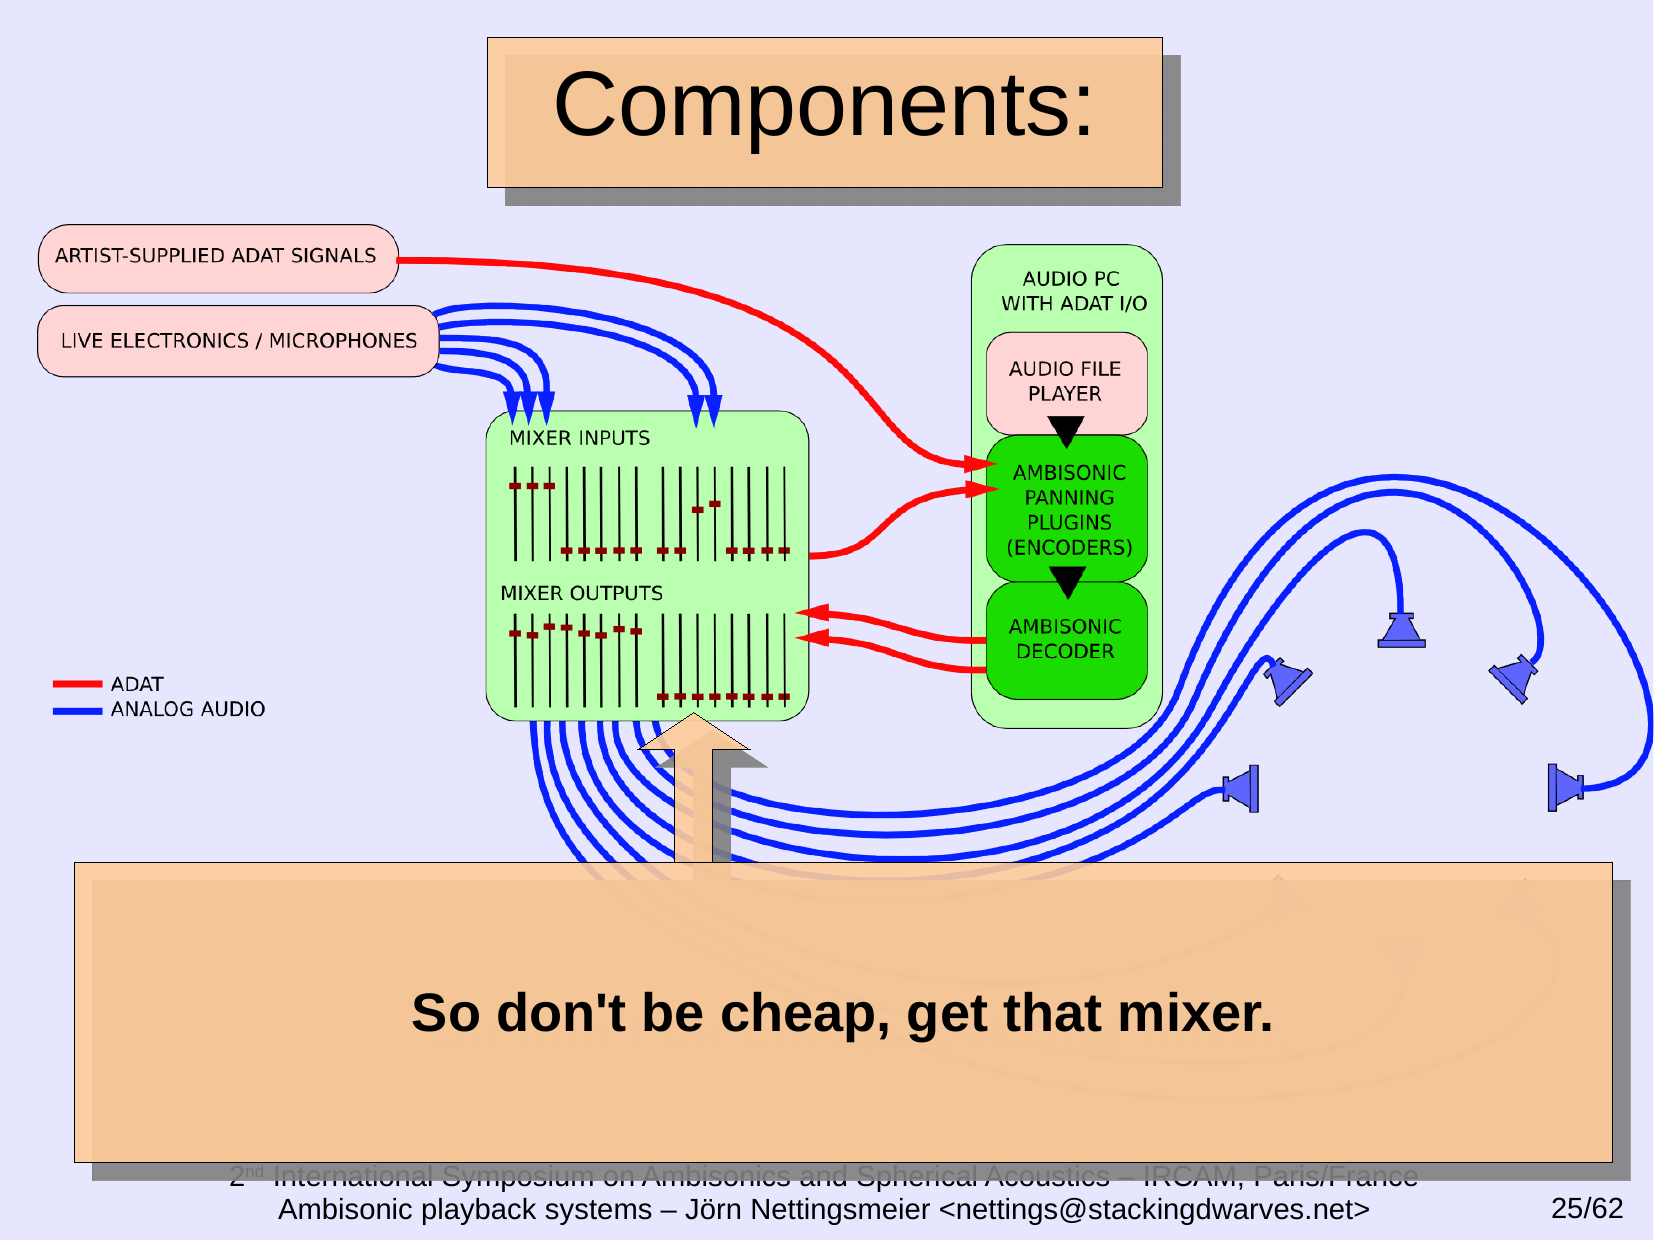

Components:
#
So don't be cheap, get that mixer.